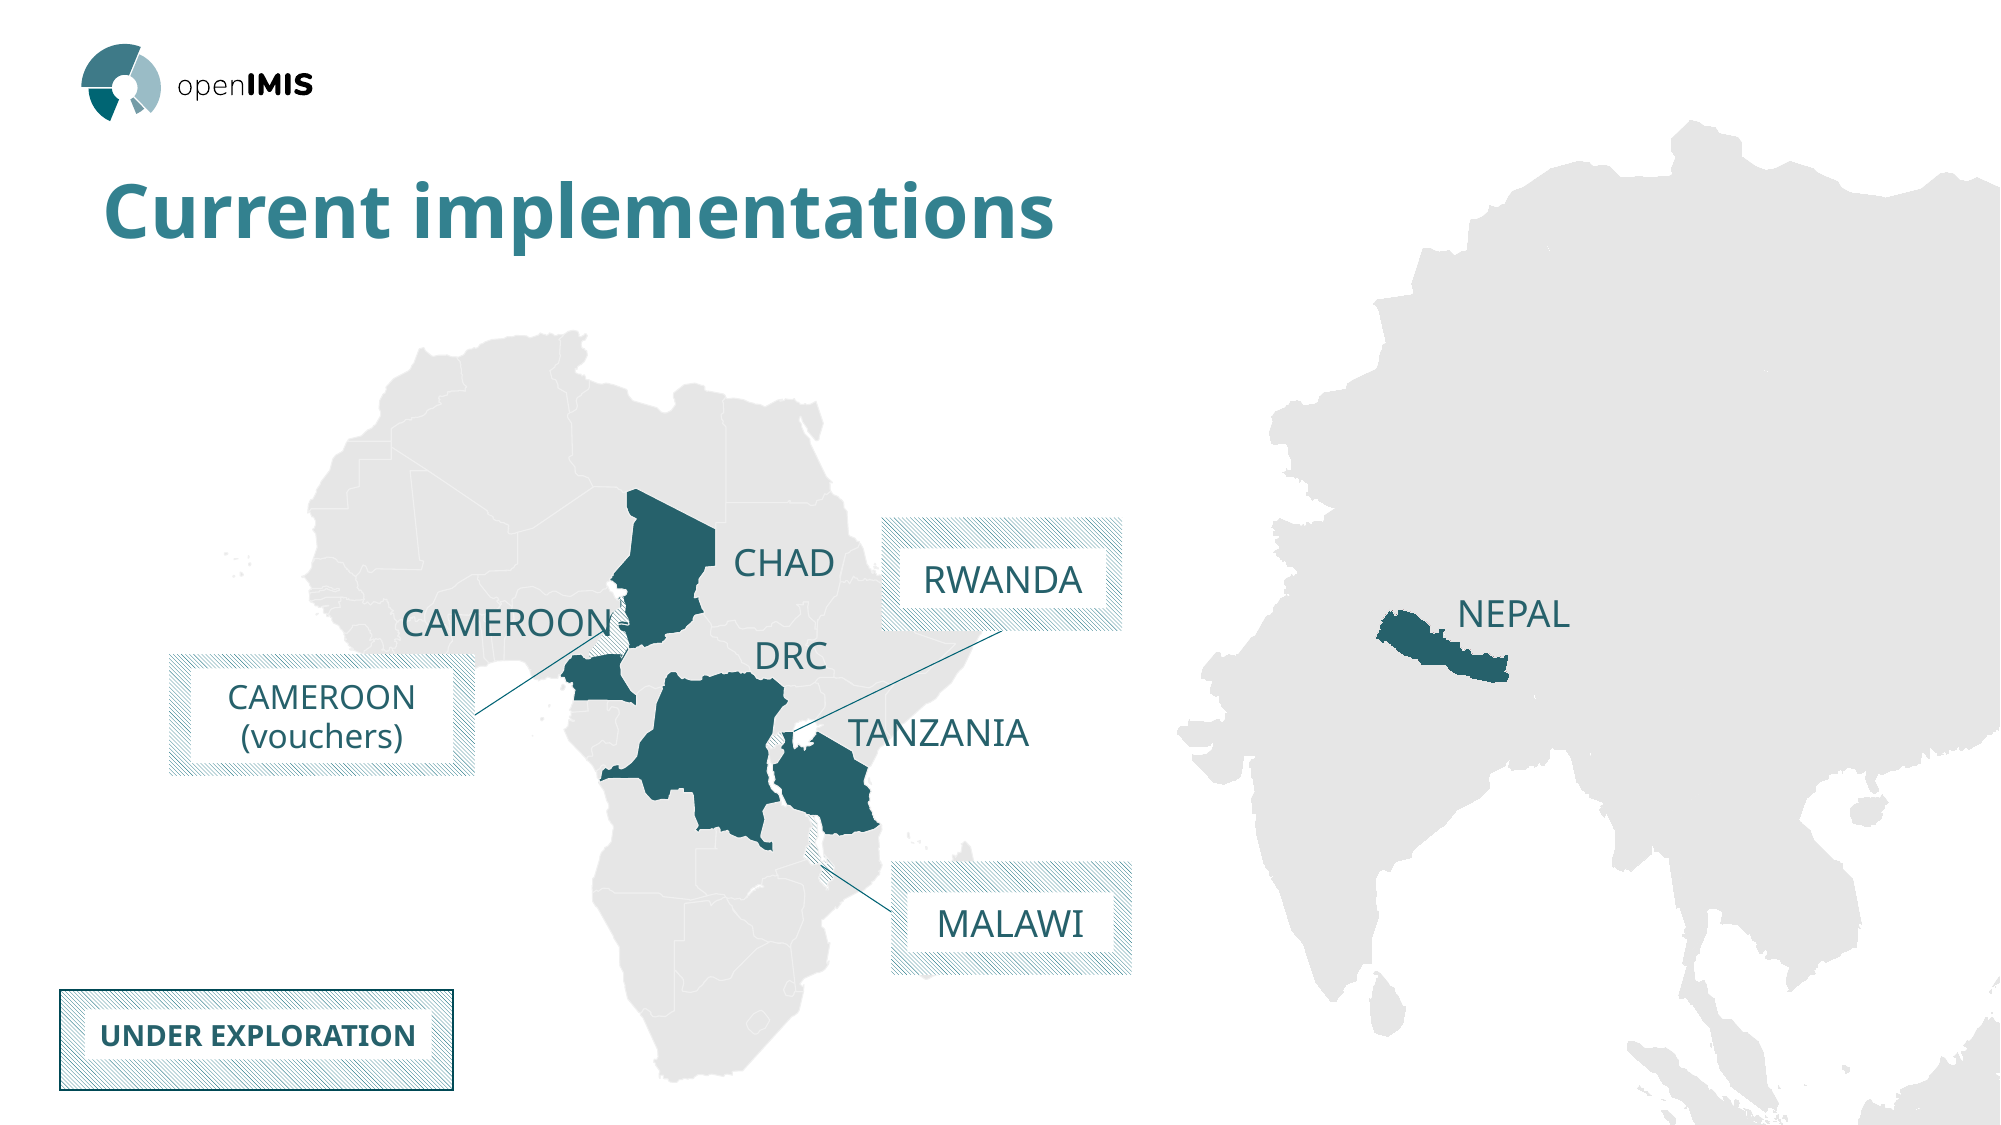

# Current implementations
RWANDA
CHAD
NEPAL
CAMEROON
DRC
CAMEROON (vouchers)
TANZANIA
MALAWI
UNDER EXPLORATION